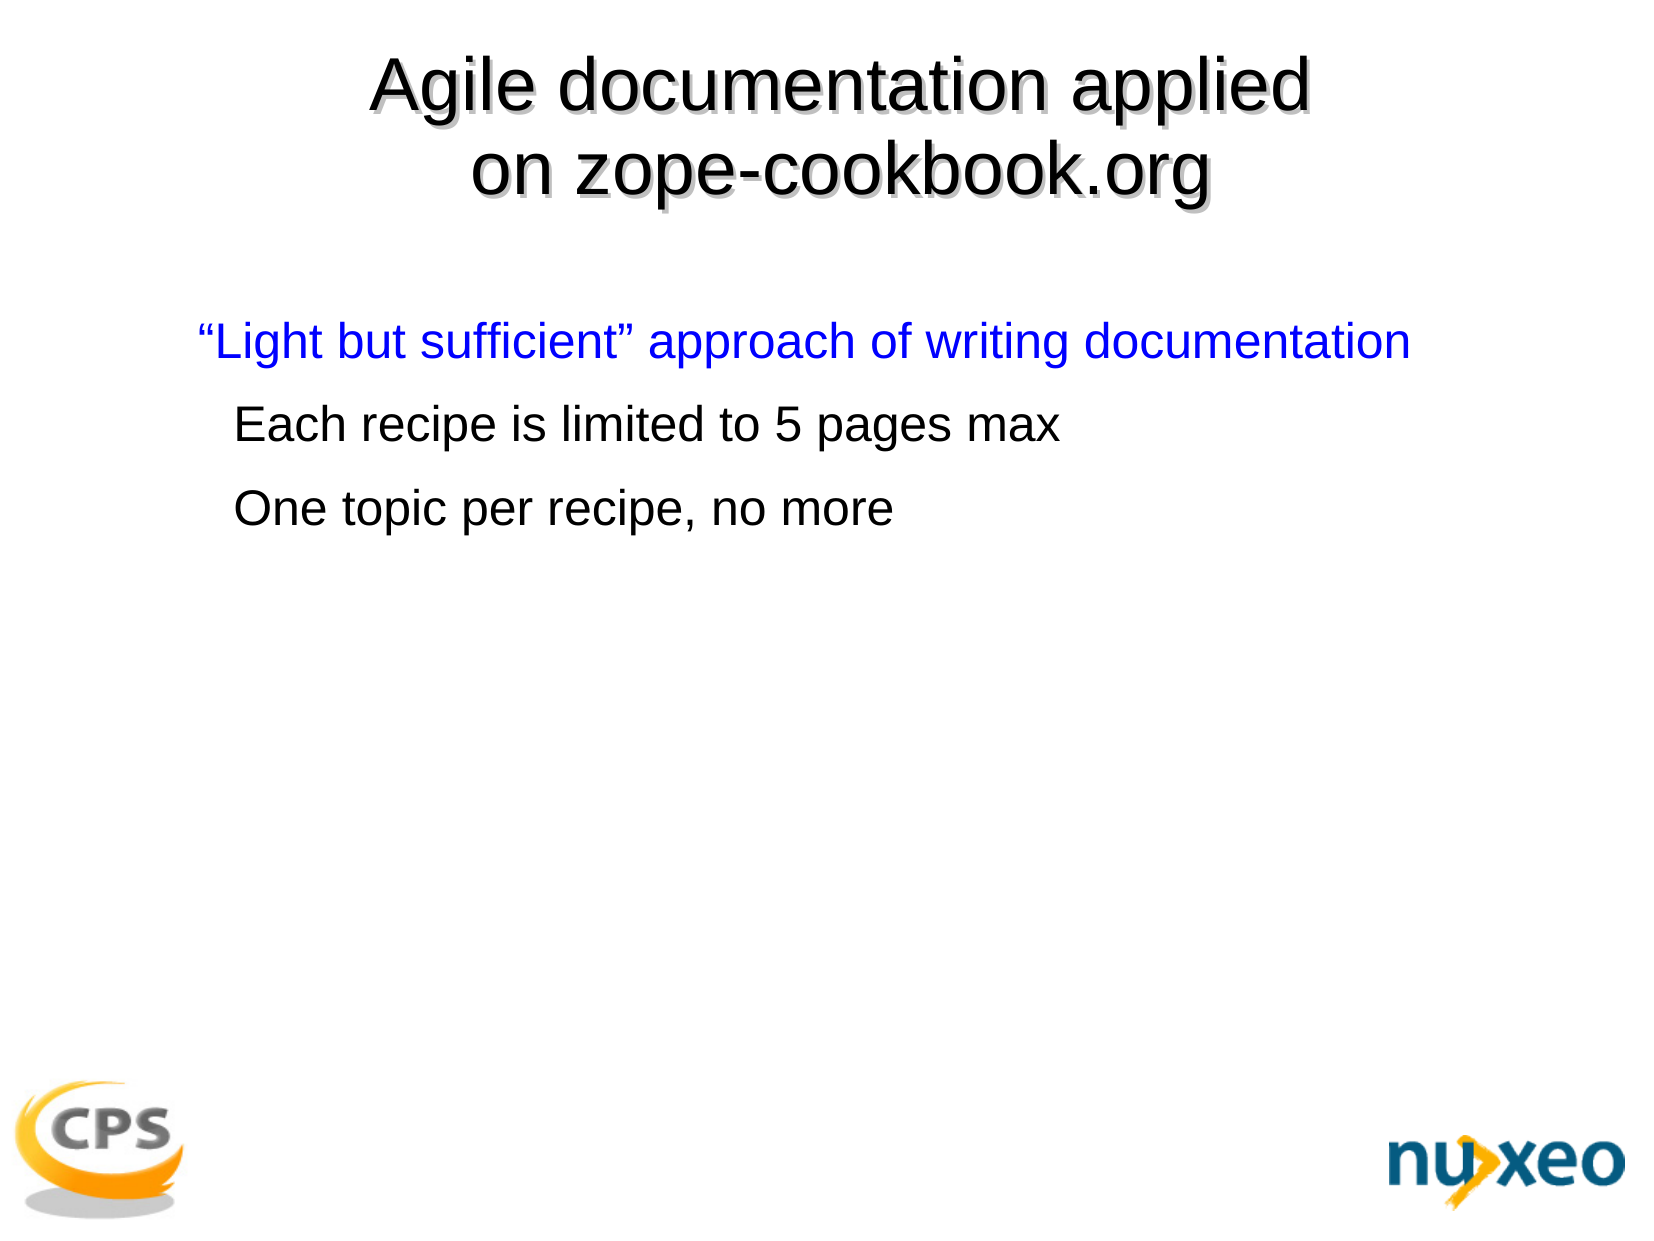

Agile documentation applied
on zope-cookbook.org
“Light but sufficient” approach of writing documentation
Each recipe is limited to 5 pages max
One topic per recipe, no more